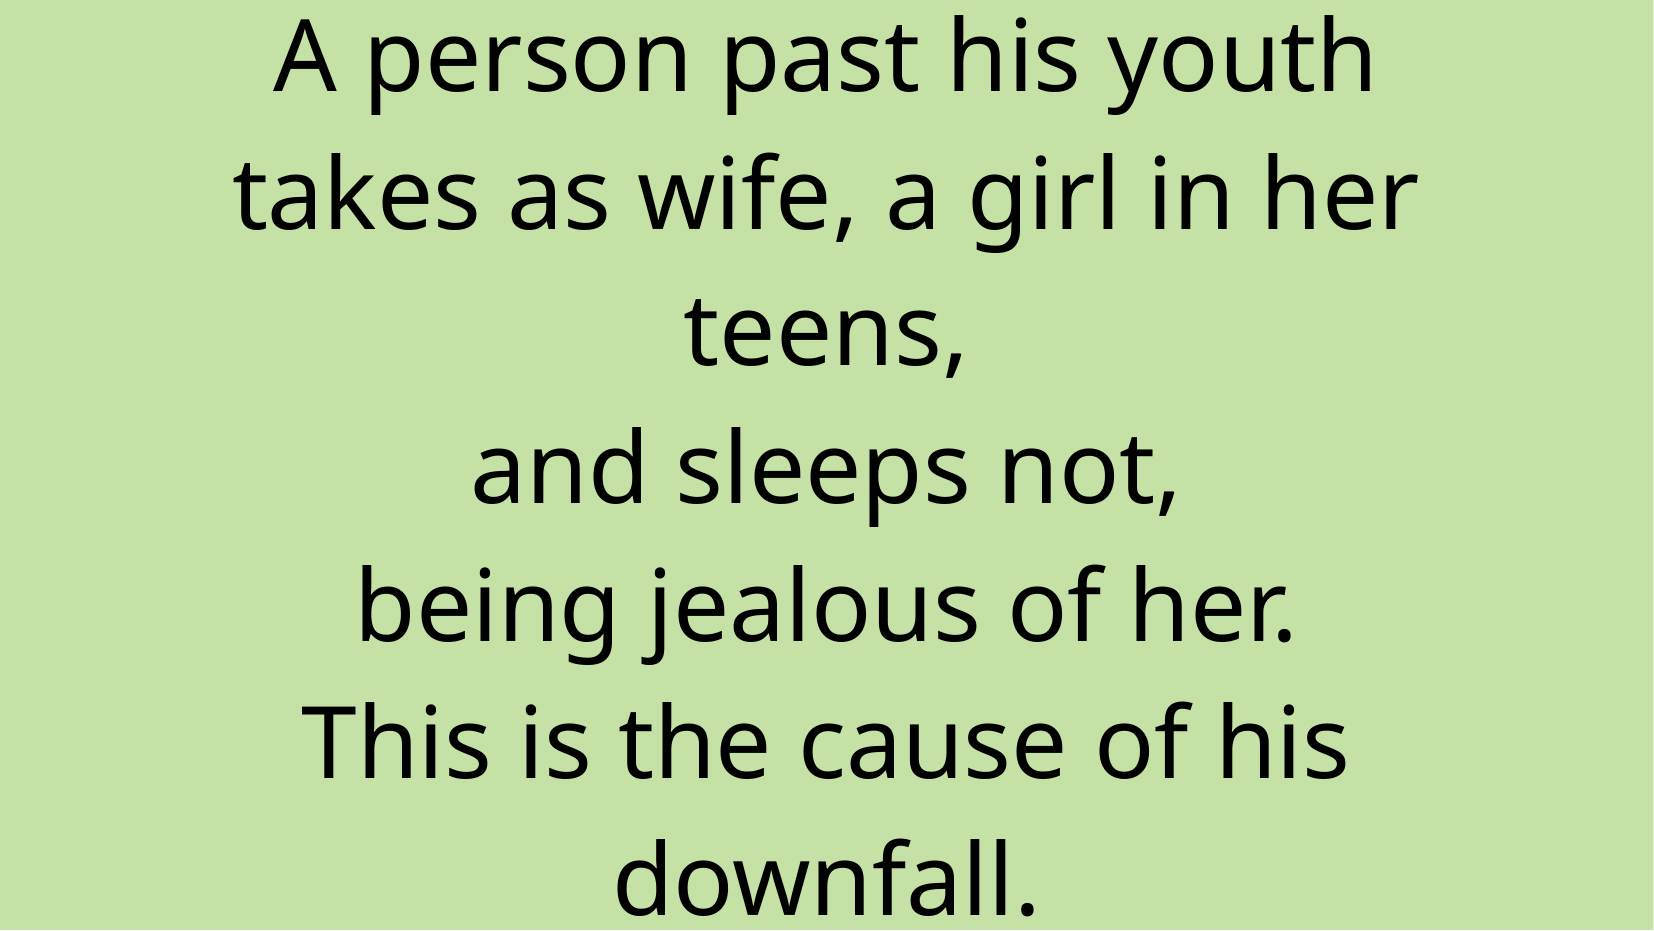

# A person past his youth
takes as wife, a girl in her teens,
and sleeps not,
being jealous of her.
This is the cause of his downfall.